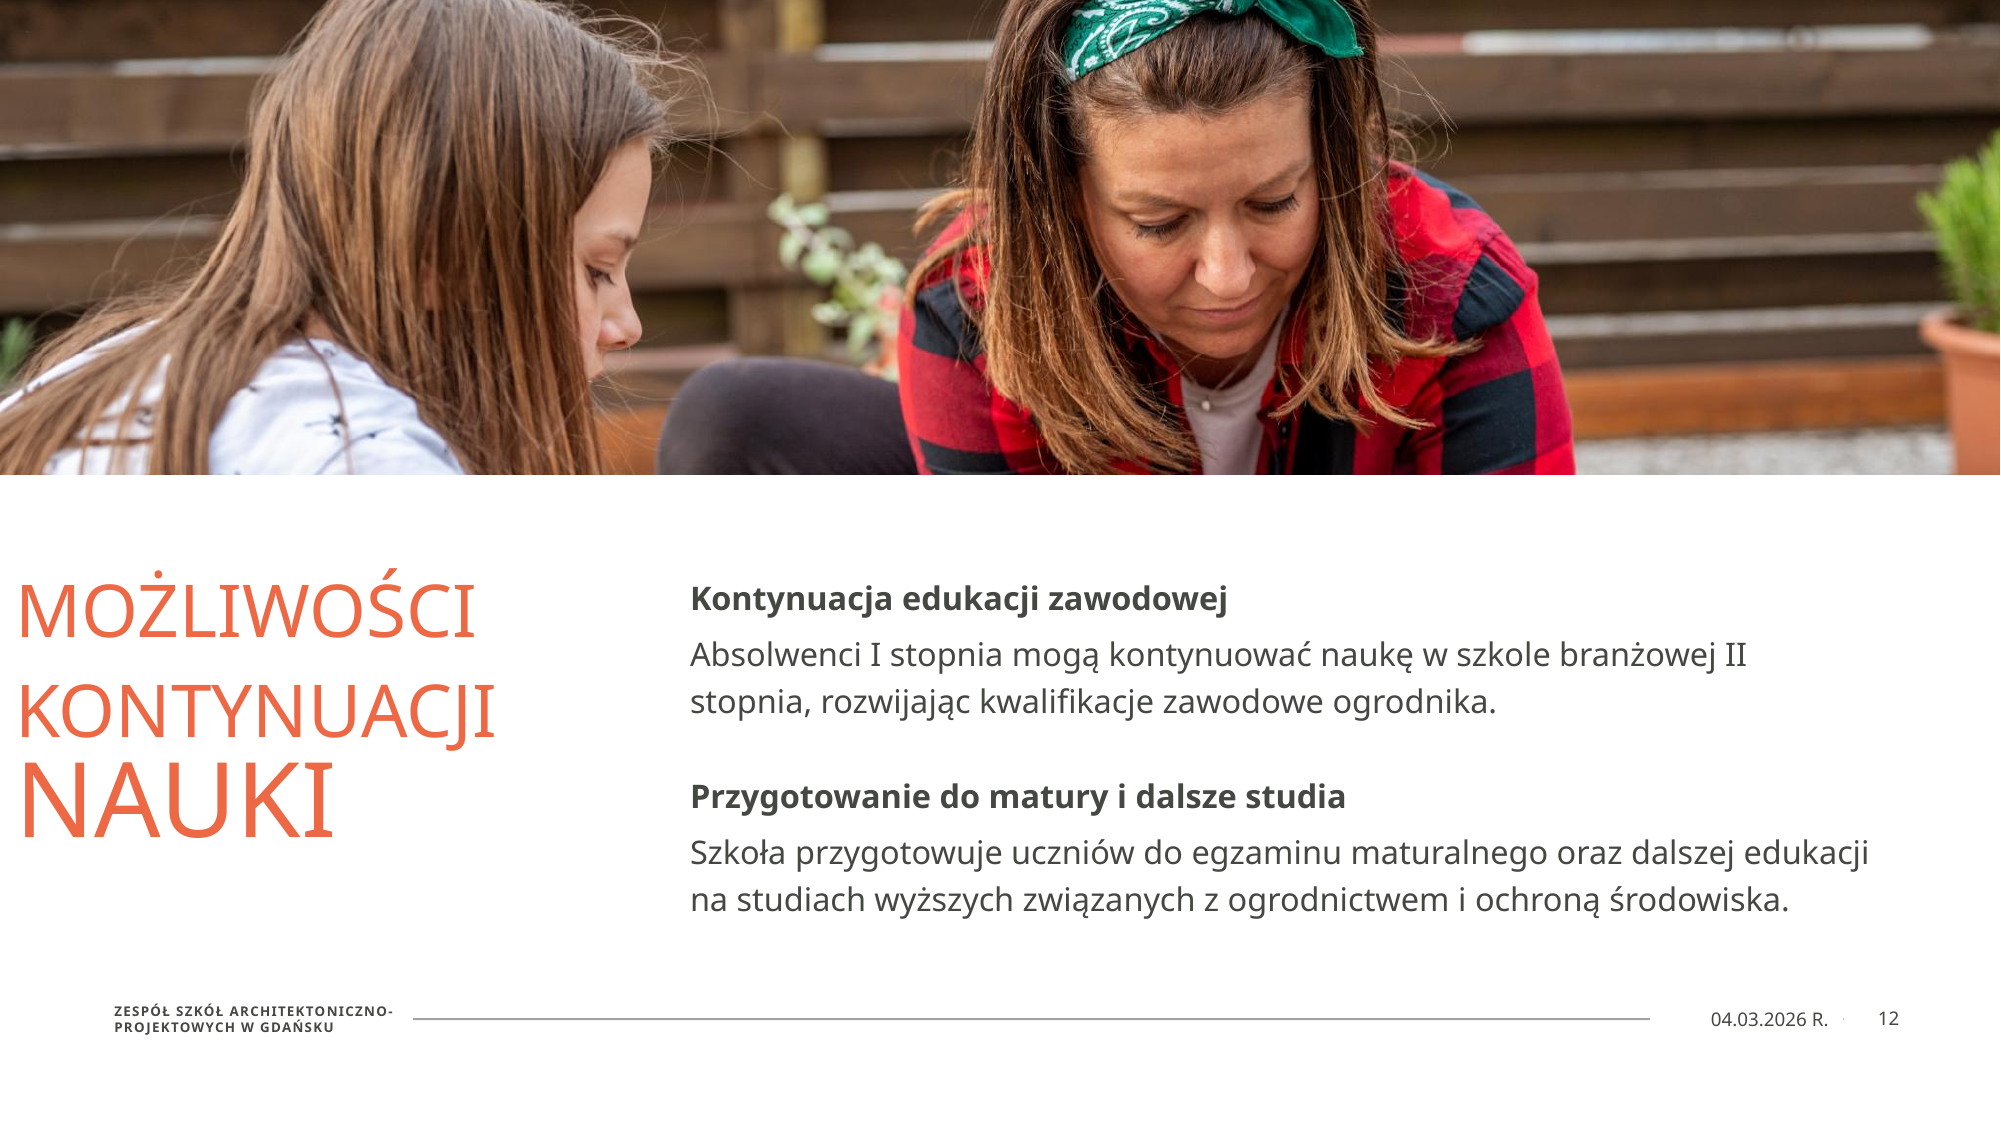

# Możliwości kontynuacji nauki
Kontynuacja edukacji zawodowej
Absolwenci I stopnia mogą kontynuować naukę w szkole branżowej II stopnia, rozwijając kwalifikacje zawodowe ogrodnika.
Przygotowanie do matury i dalsze studia
Szkoła przygotowuje uczniów do egzaminu maturalnego oraz dalszej edukacji na studiach wyższych związanych z ogrodnictwem i ochroną środowiska.
Zespół Szkół Architektoniczno-Projektowych w Gdańsku
04.03.2026 r.